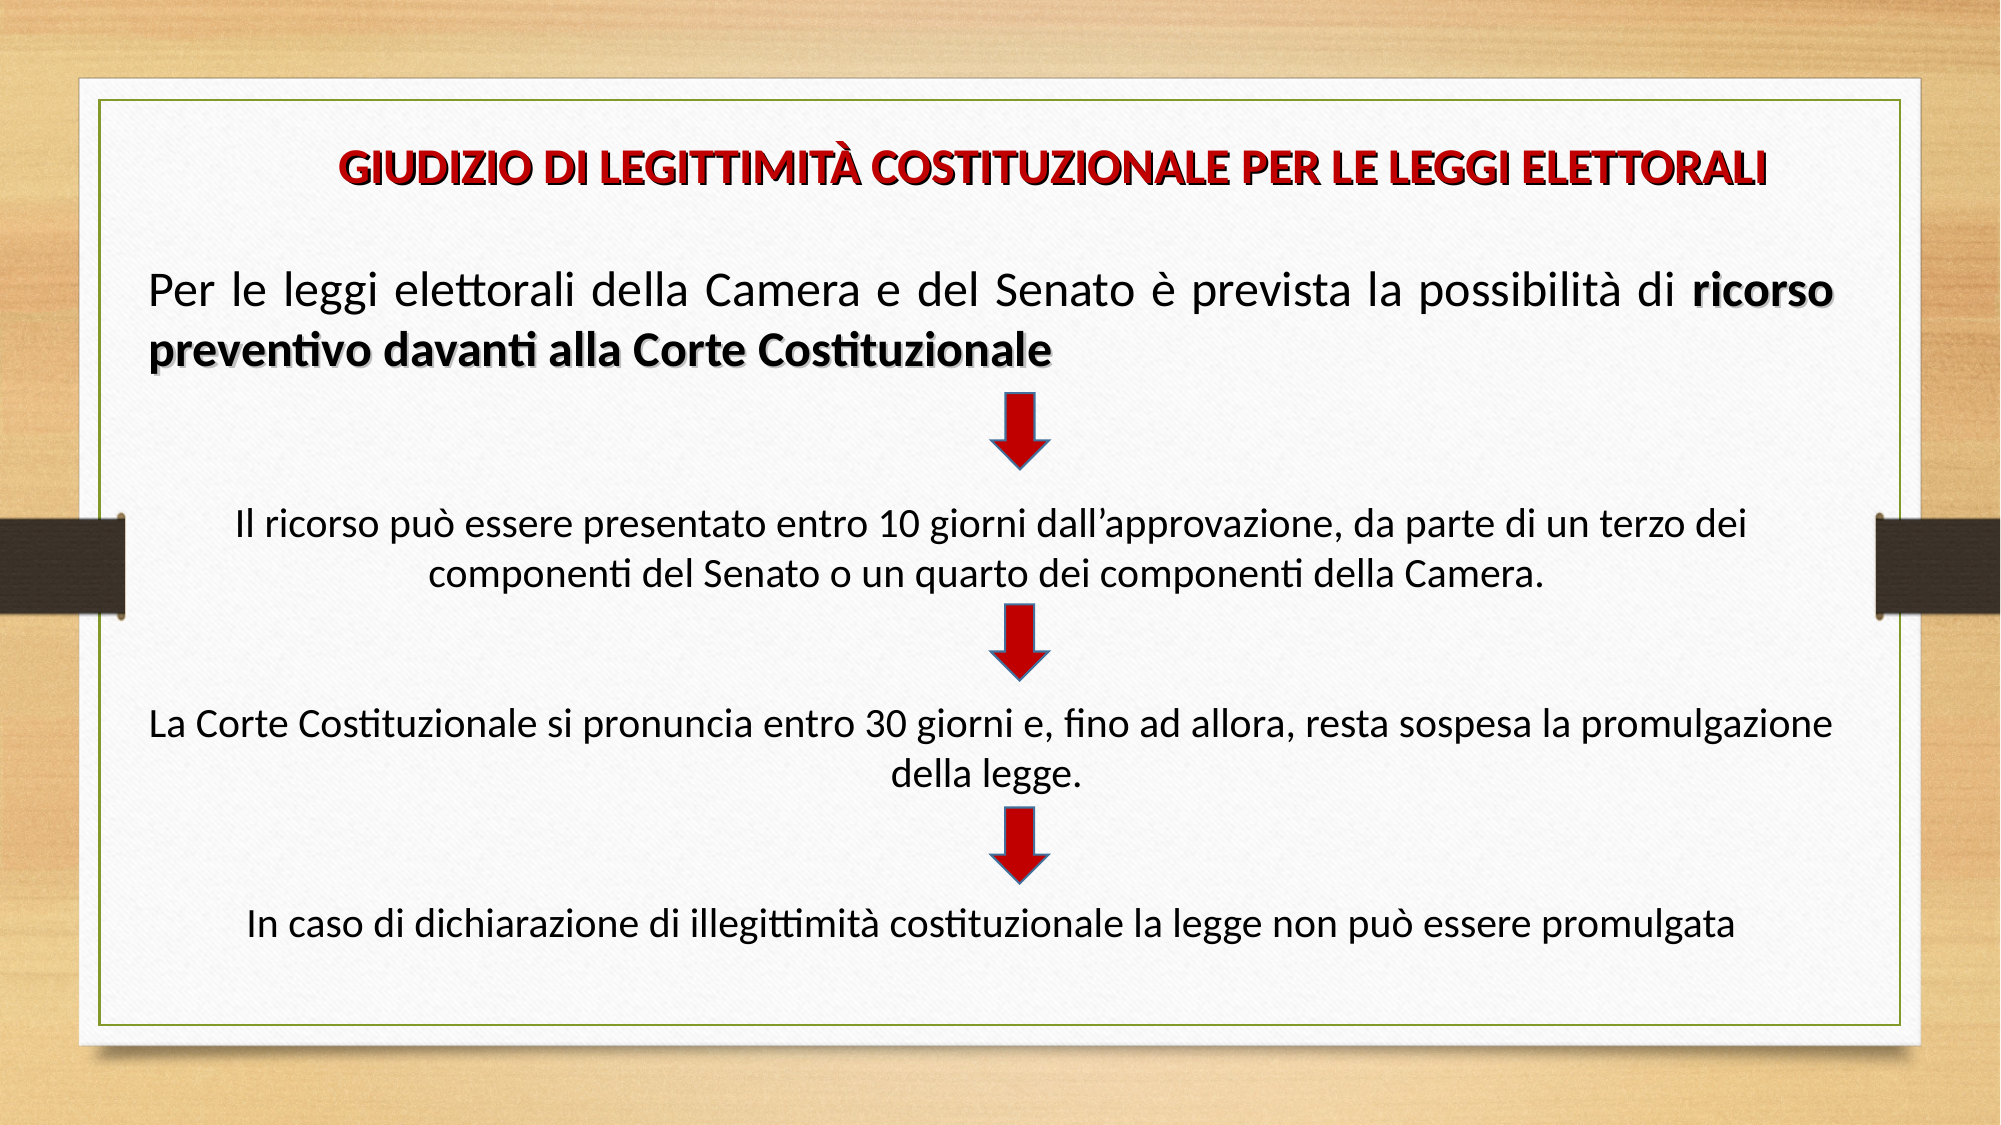

GIUDIZIO DI LEGITTIMITÀ COSTITUZIONALE PER LE LEGGI ELETTORALI
Per le leggi elettorali della Camera e del Senato è prevista la possibilità di ricorso preventivo davanti alla Corte Costituzionale
Il ricorso può essere presentato entro 10 giorni dall’approvazione, da parte di un terzo dei componenti del Senato o un quarto dei componenti della Camera.
La Corte Costituzionale si pronuncia entro 30 giorni e, fino ad allora, resta sospesa la promulgazione della legge.
In caso di dichiarazione di illegittimità costituzionale la legge non può essere promulgata